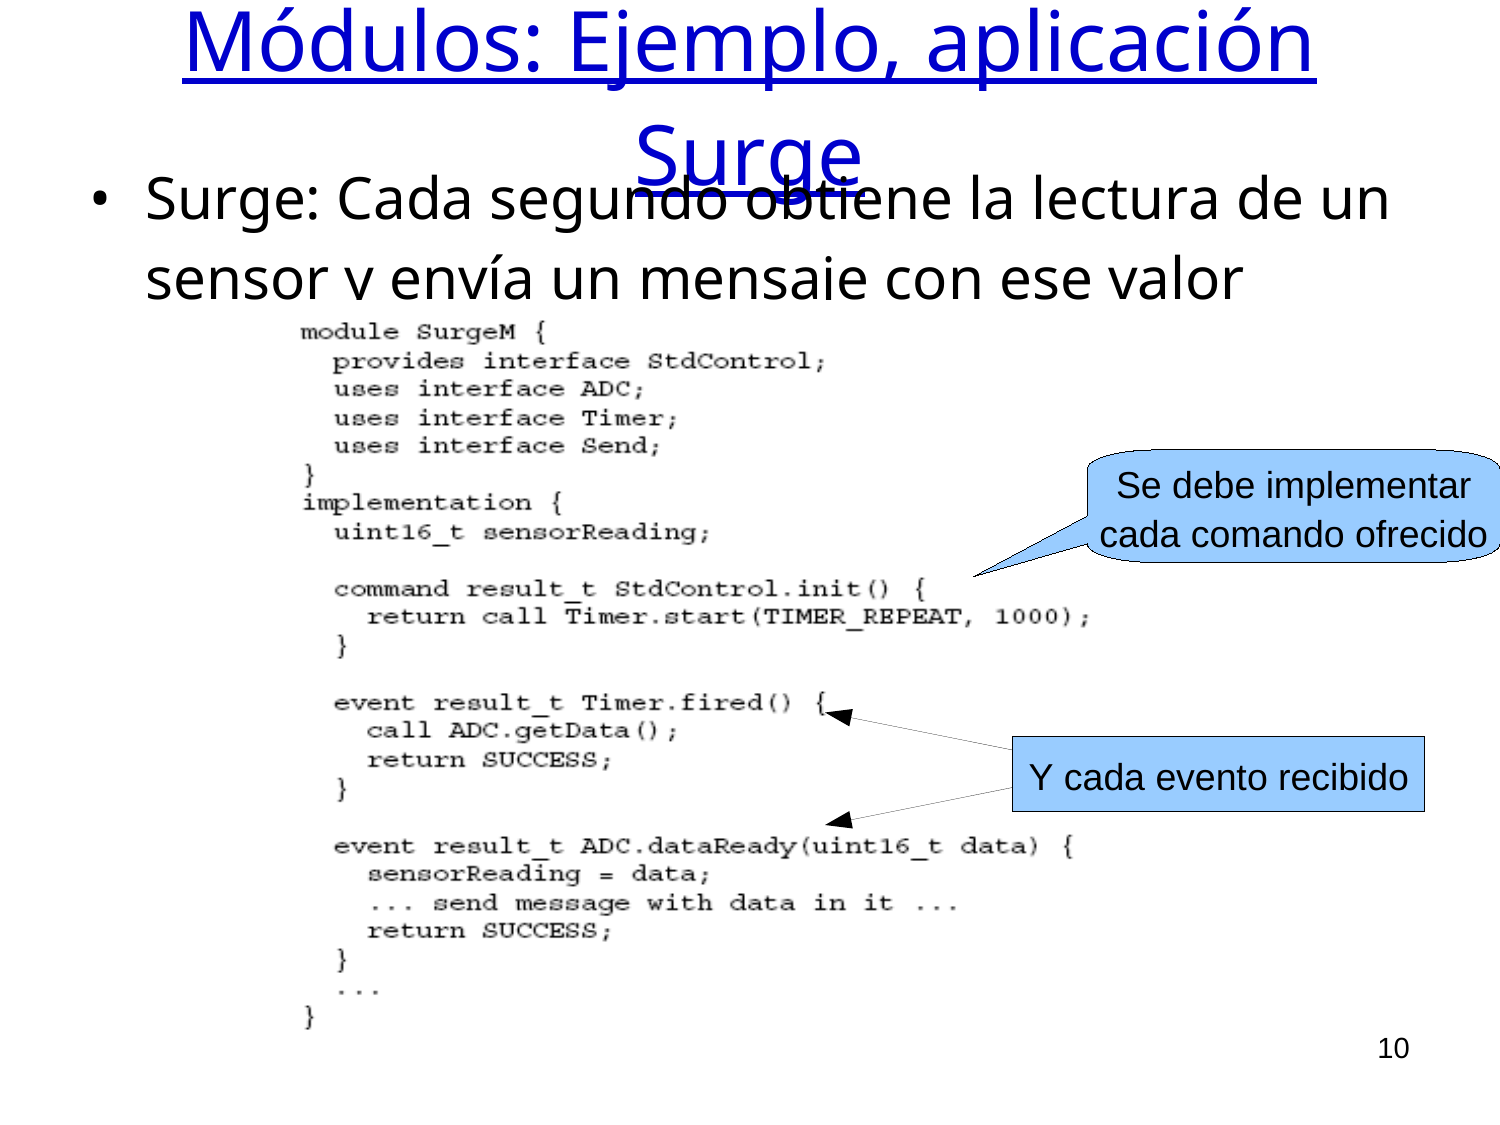

# Módulos: Ejemplo, aplicación Surge
Surge: Cada segundo obtiene la lectura de un sensor y envía un mensaje con ese valor
Se debe implementar
cada comando ofrecido
Y cada evento recibido
10